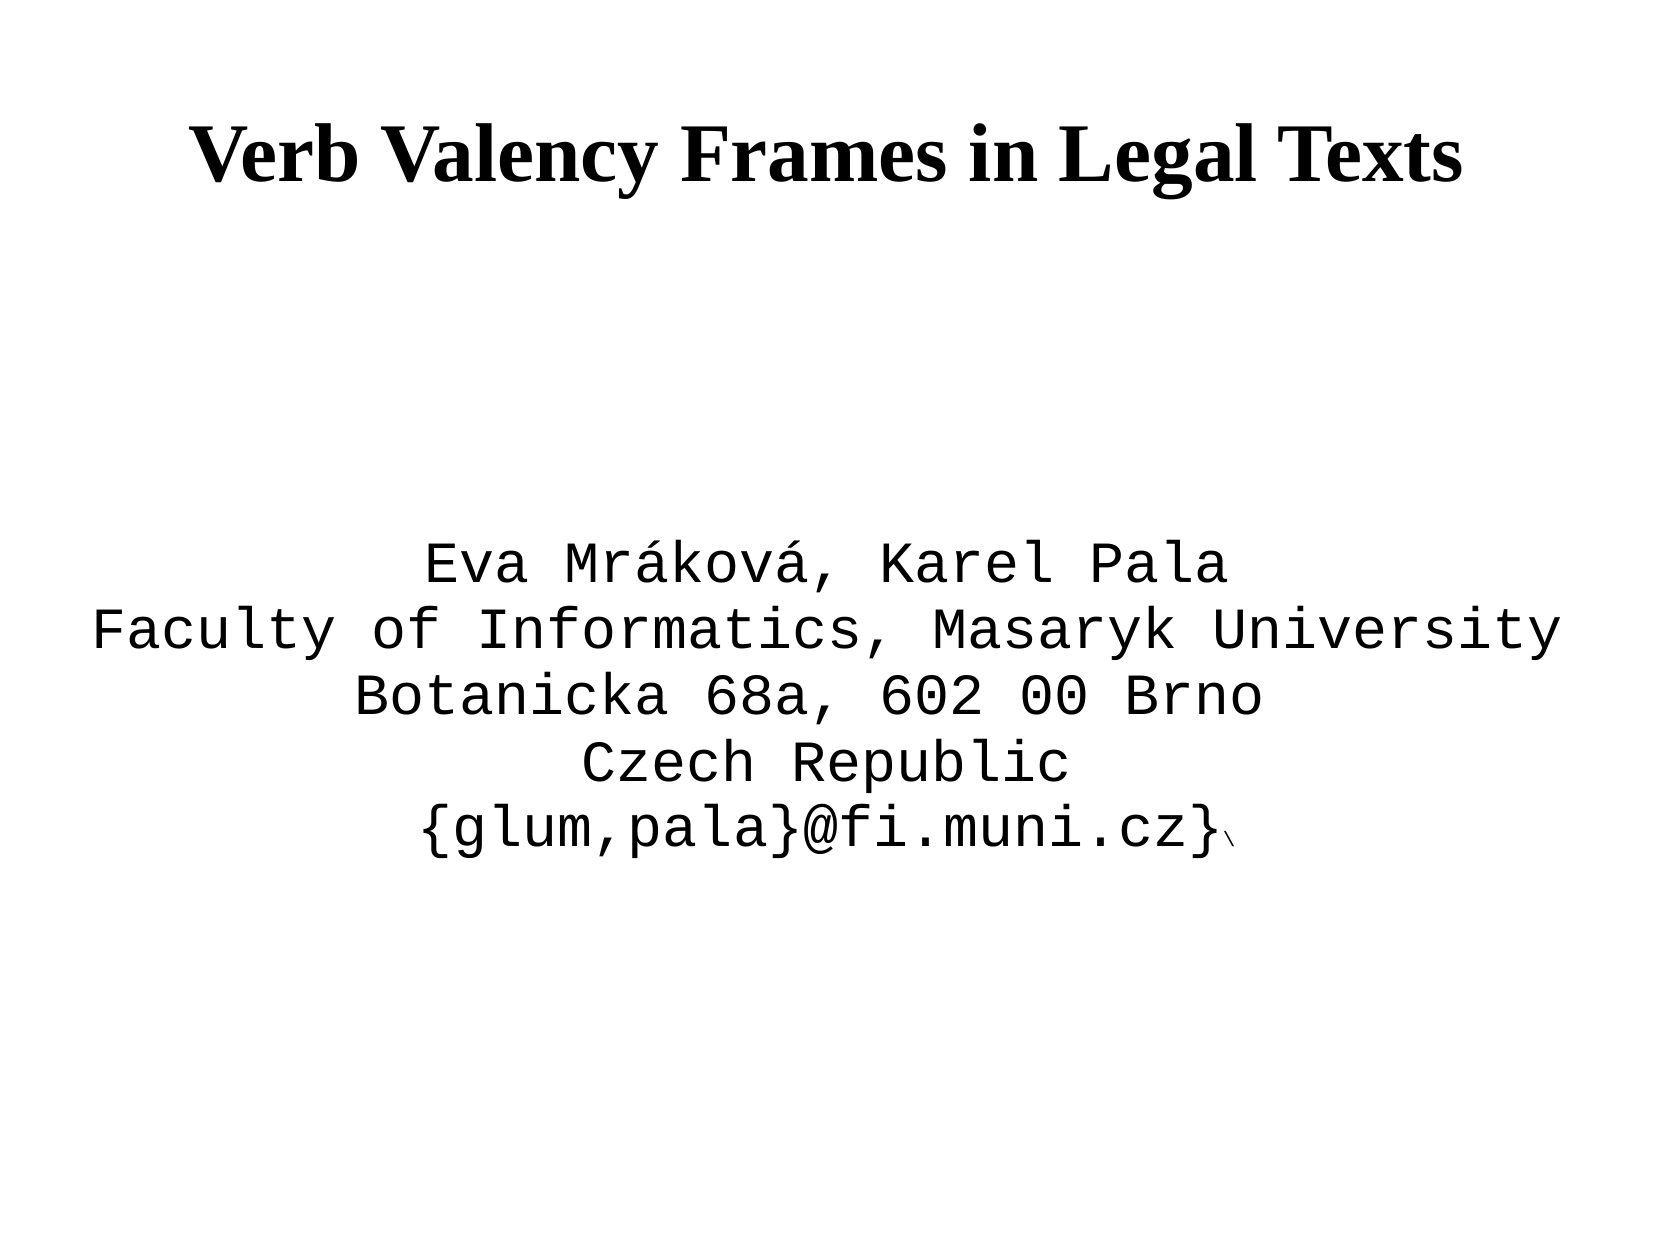

# Verb Valency Frames in Legal Texts
Eva Mráková, Karel Pala
Faculty of Informatics, Masaryk University
Botanicka 68a, 602 00 Brno
Czech Republic
{glum,pala}@fi.muni.cz}\